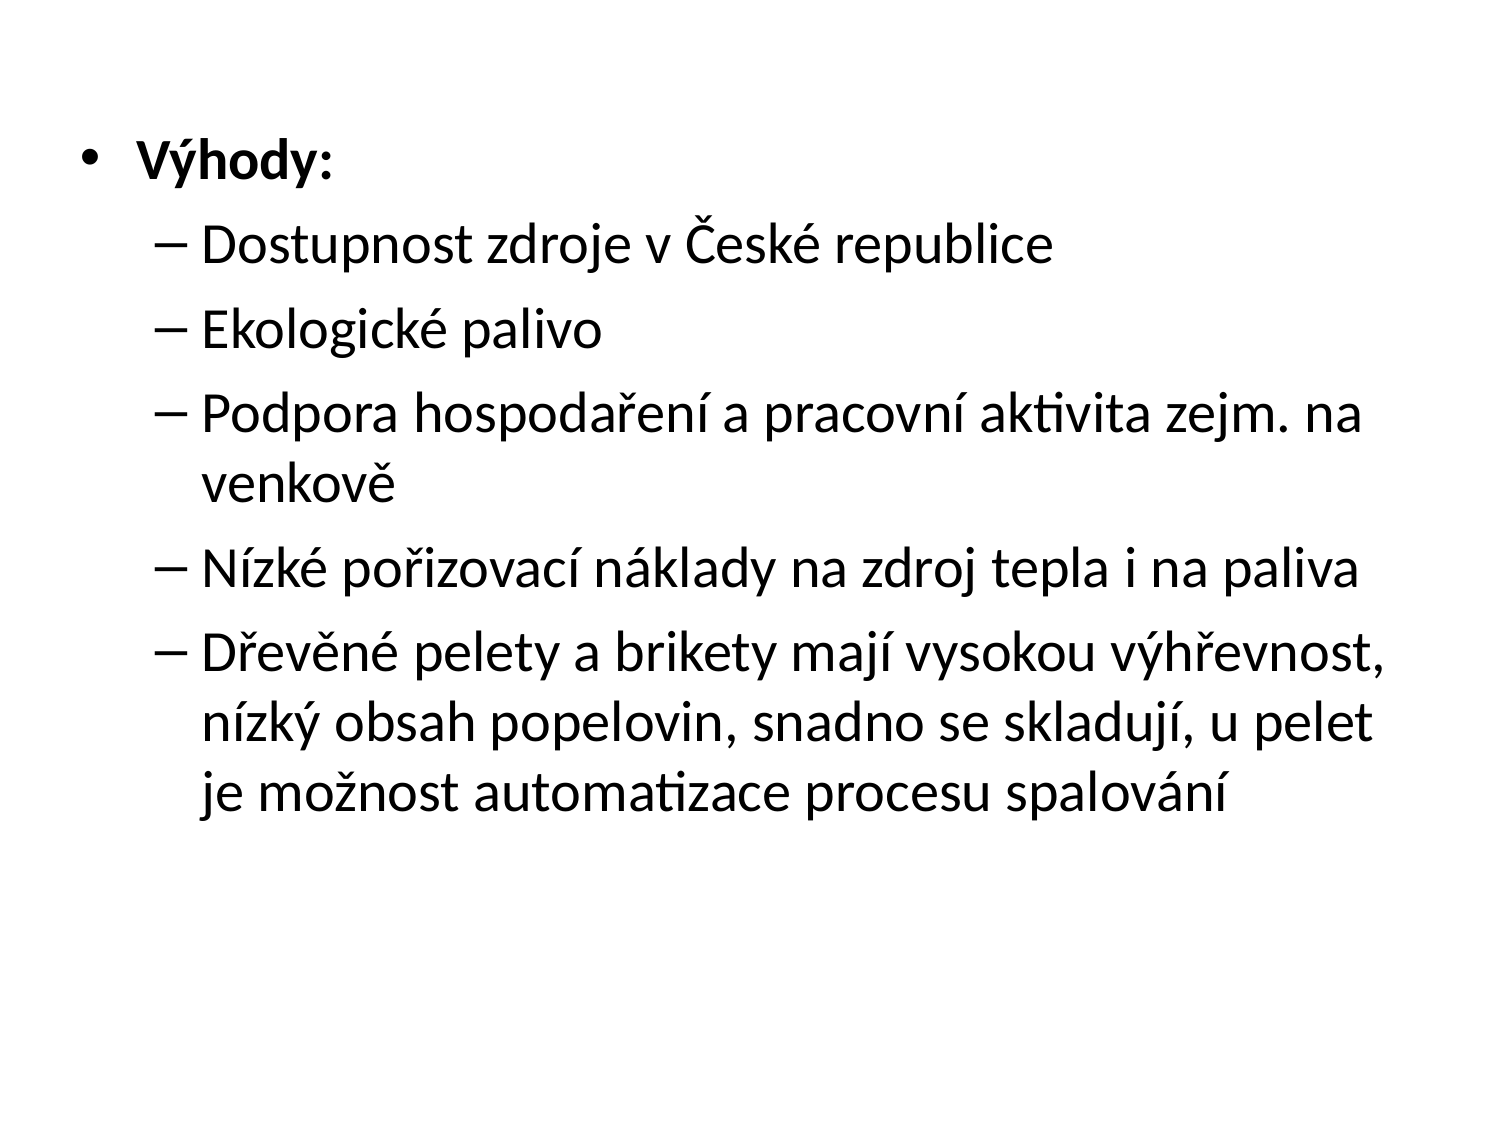

#
Výhody:
Dostupnost zdroje v České republice
Ekologické palivo
Podpora hospodaření a pracovní aktivita zejm. na venkově
Nízké pořizovací náklady na zdroj tepla i na paliva
Dřevěné pelety a brikety mají vysokou výhřevnost, nízký obsah popelovin, snadno se skladují, u pelet je možnost automatizace procesu spalování